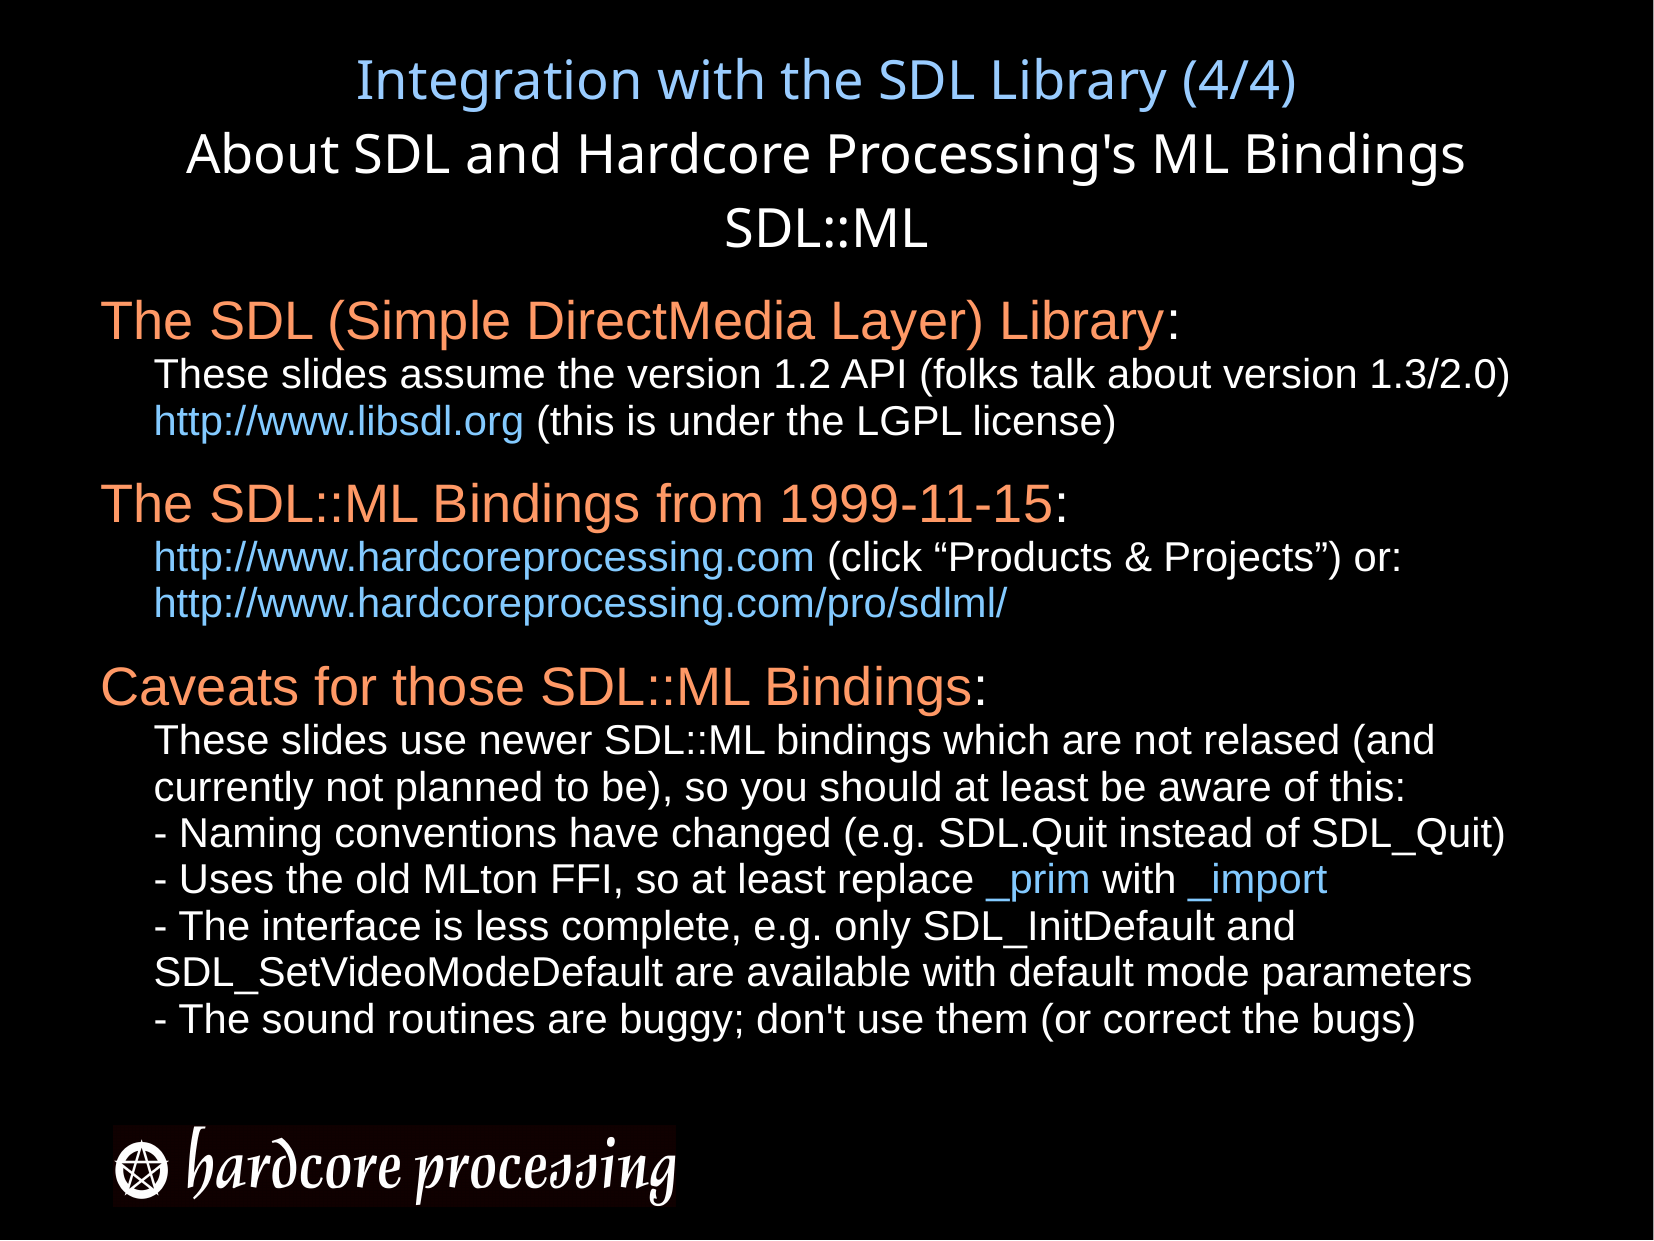

# Integration with the SDL Library (4/4) About SDL and Hardcore Processing's ML Bindings SDL::ML
The SDL (Simple DirectMedia Layer) Library:
These slides assume the version 1.2 API (folks talk about version 1.3/2.0)
http://www.libsdl.org (this is under the LGPL license)
The SDL::ML Bindings from 1999-11-15:
http://www.hardcoreprocessing.com (click “Products & Projects”) or:
http://www.hardcoreprocessing.com/pro/sdlml/
Caveats for those SDL::ML Bindings:
These slides use newer SDL::ML bindings which are not relased (and currently not planned to be), so you should at least be aware of this:
- Naming conventions have changed (e.g. SDL.Quit instead of SDL_Quit)
- Uses the old MLton FFI, so at least replace _prim with _import
- The interface is less complete, e.g. only SDL_InitDefault and SDL_SetVideoModeDefault are available with default mode parameters
- The sound routines are buggy; don't use them (or correct the bugs)